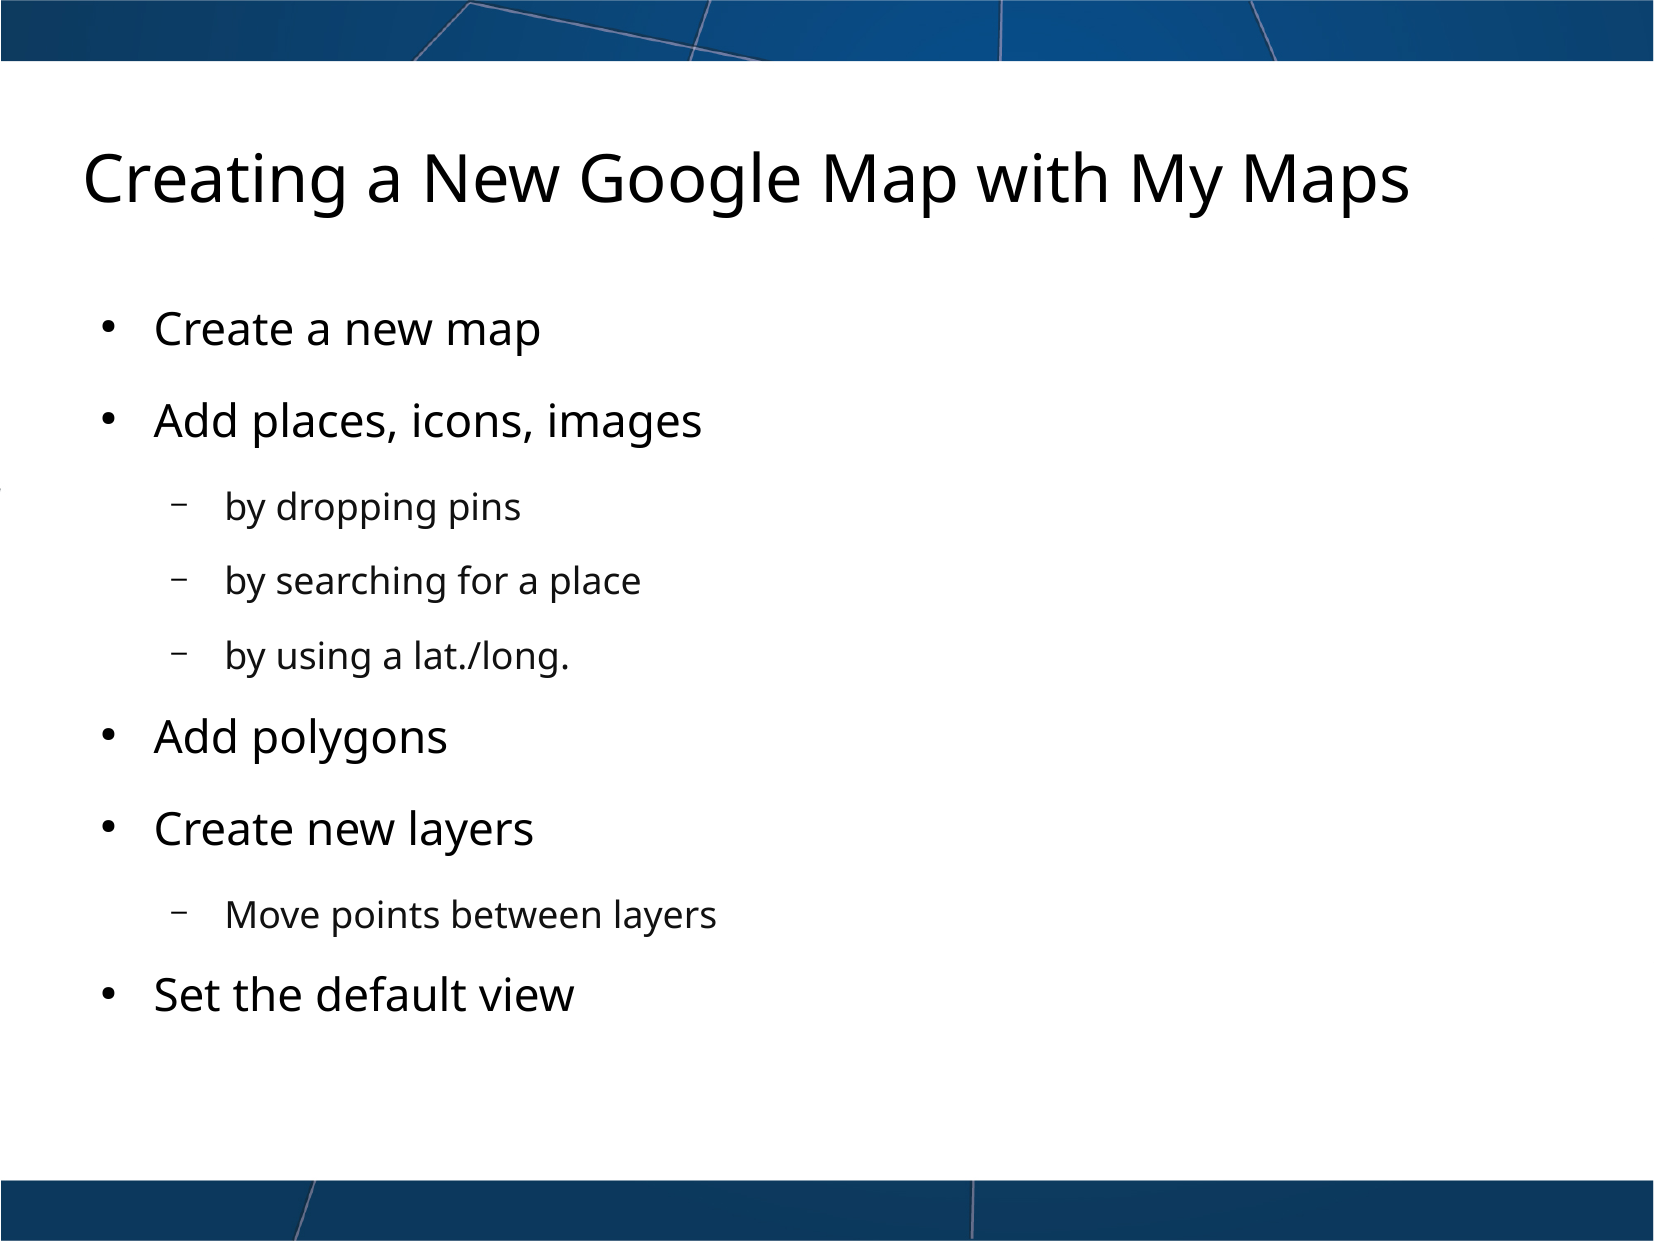

# Creating a New Google Map with My Maps
Create a new map
Add places, icons, images
by dropping pins
by searching for a place
by using a lat./long.
Add polygons
Create new layers
Move points between layers
Set the default view